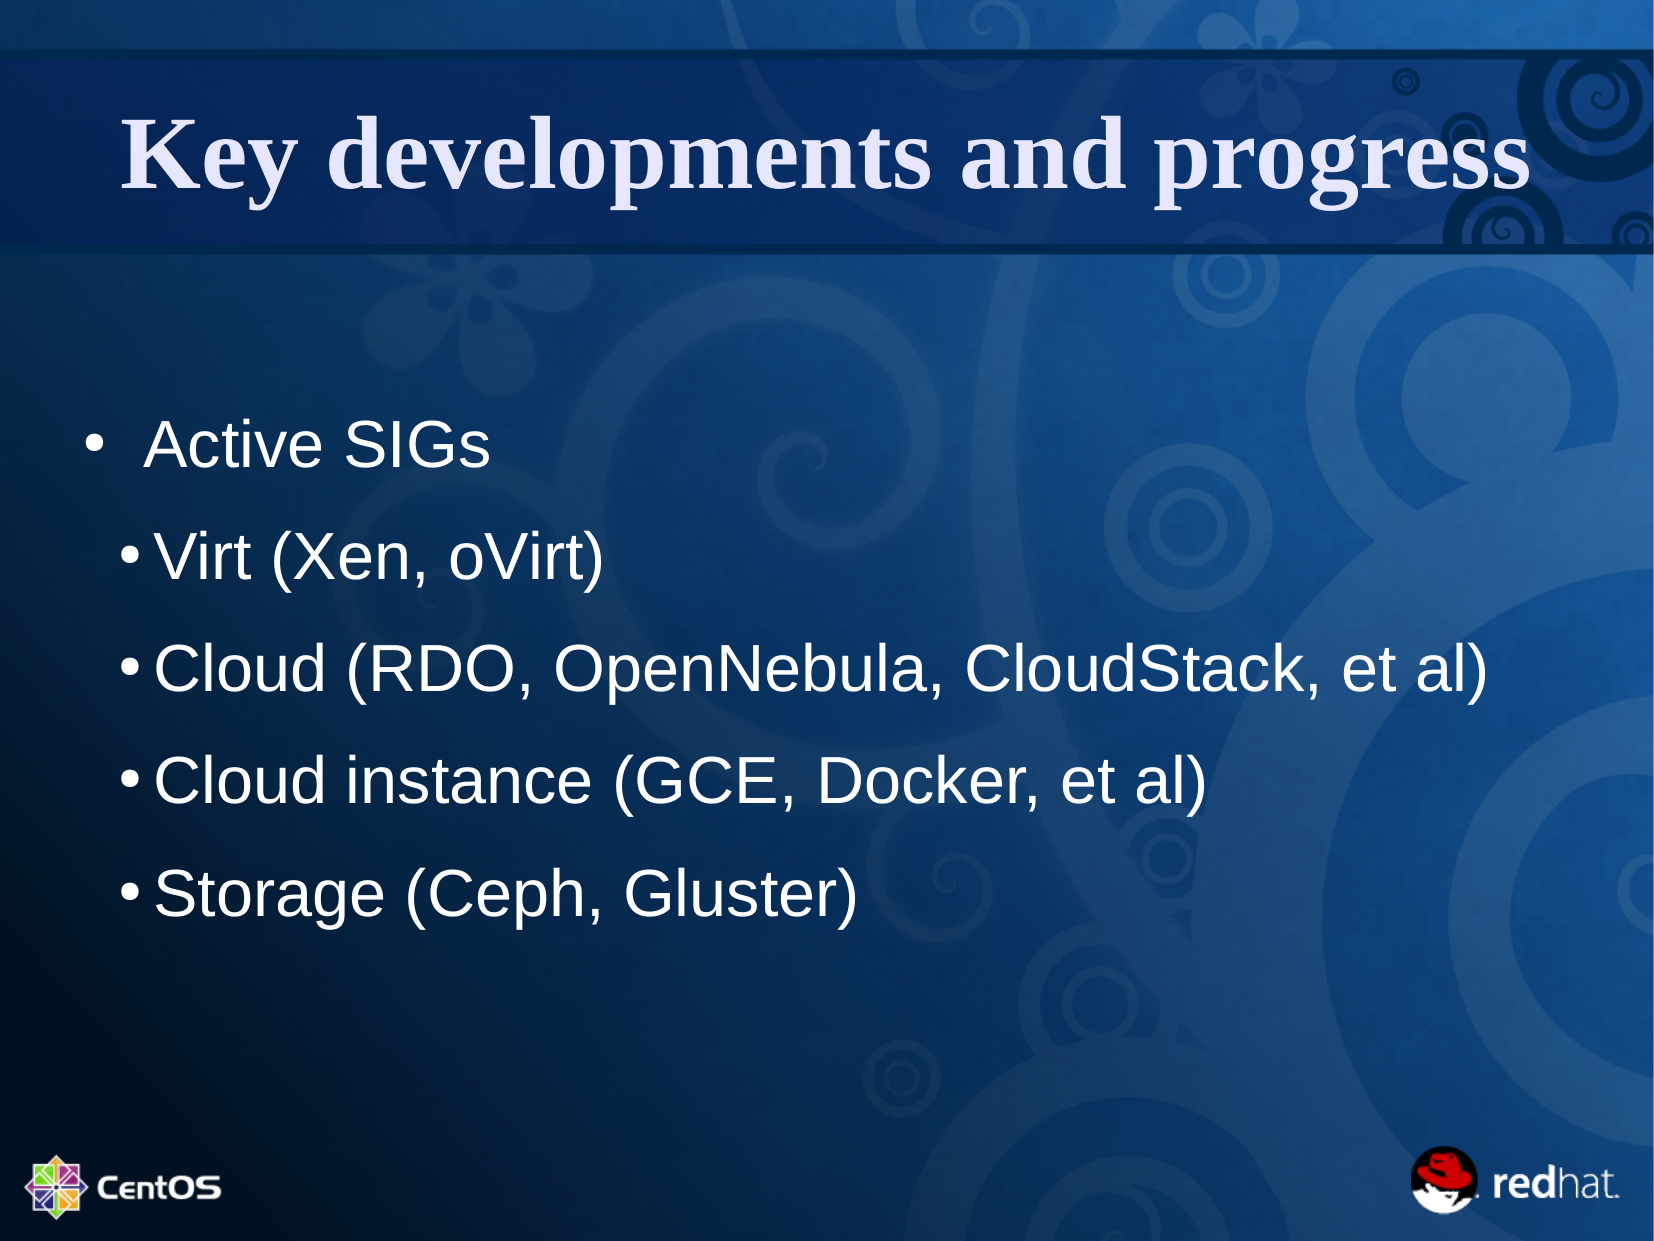

# Key developments and progress
 Active SIGs
Virt (Xen, oVirt)
Cloud (RDO, OpenNebula, CloudStack, et al)
Cloud instance (GCE, Docker, et al)
Storage (Ceph, Gluster)